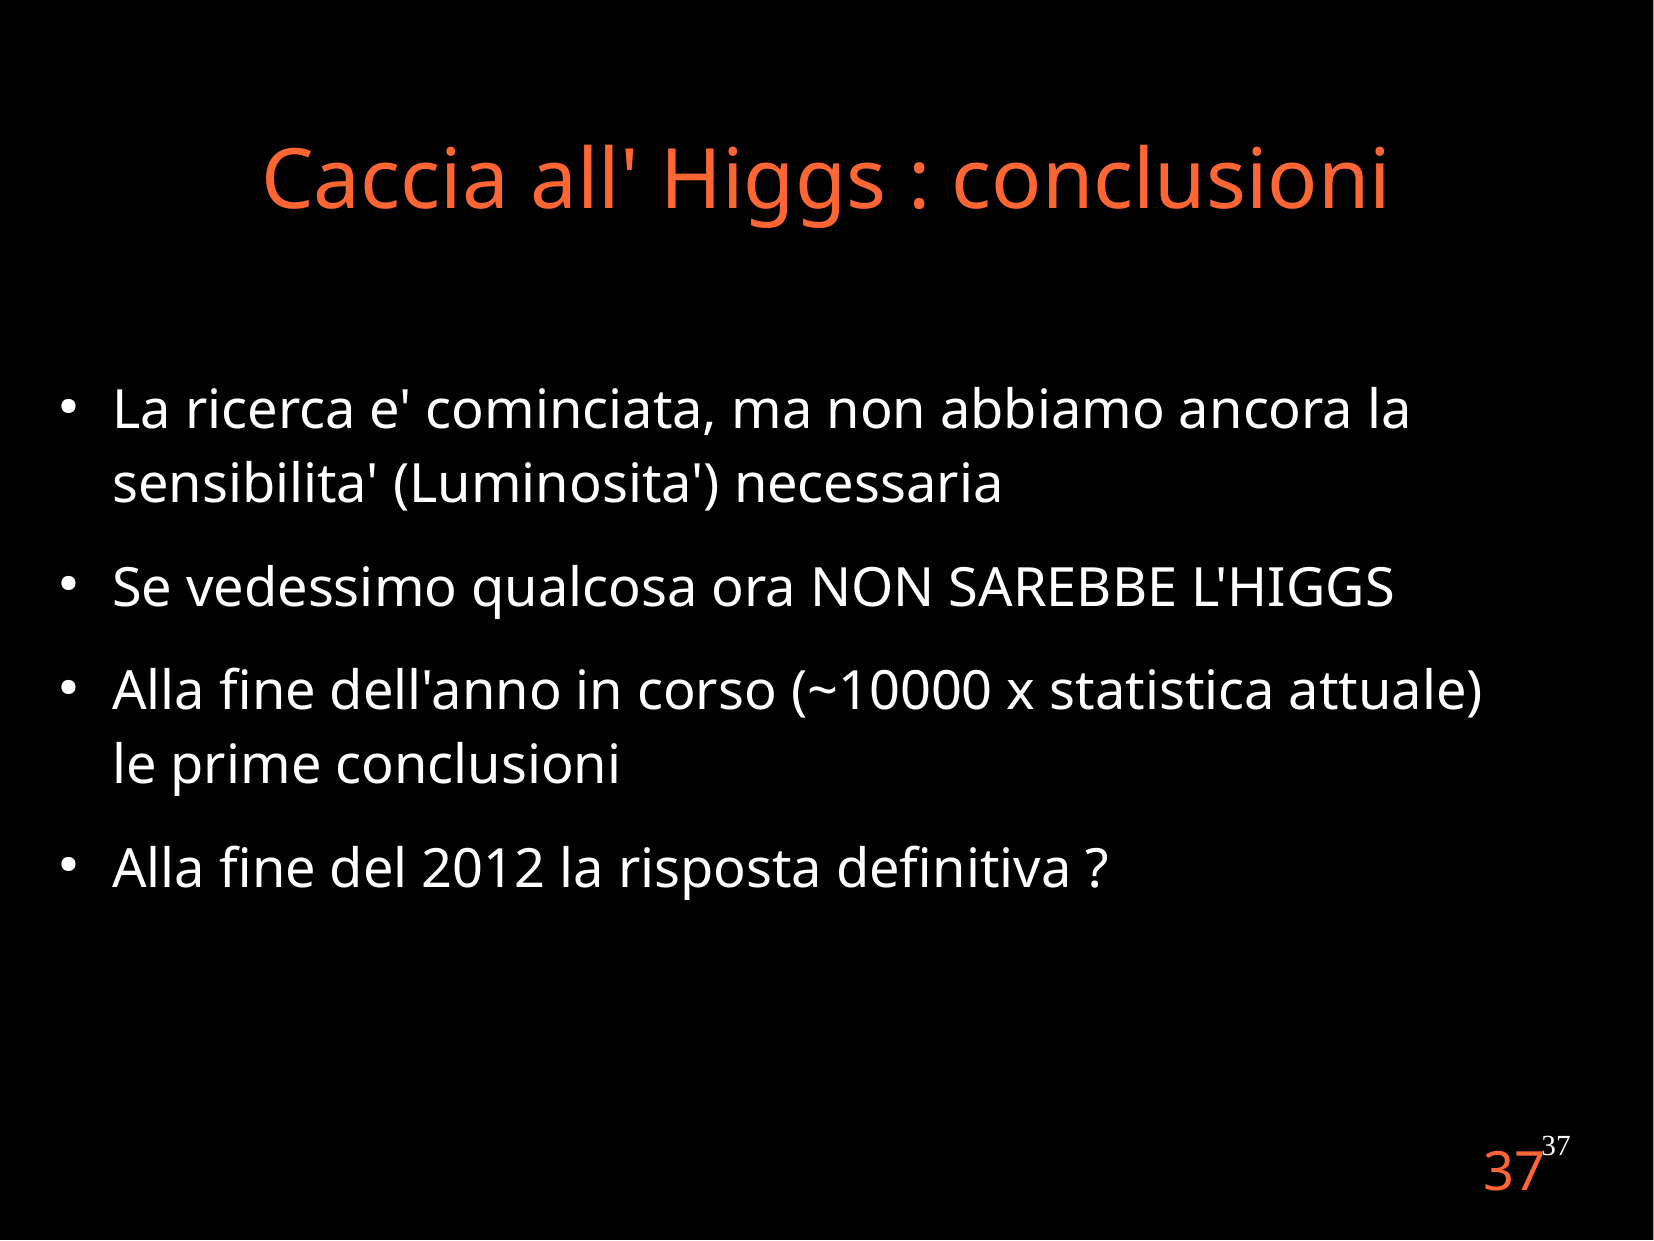

# Caccia all' Higgs : conclusioni
La ricerca e' cominciata, ma non abbiamo ancora la sensibilita' (Luminosita') necessaria
Se vedessimo qualcosa ora NON SAREBBE L'HIGGS
Alla fine dell'anno in corso (~10000 x statistica attuale) le prime conclusioni
Alla fine del 2012 la risposta definitiva ?
37